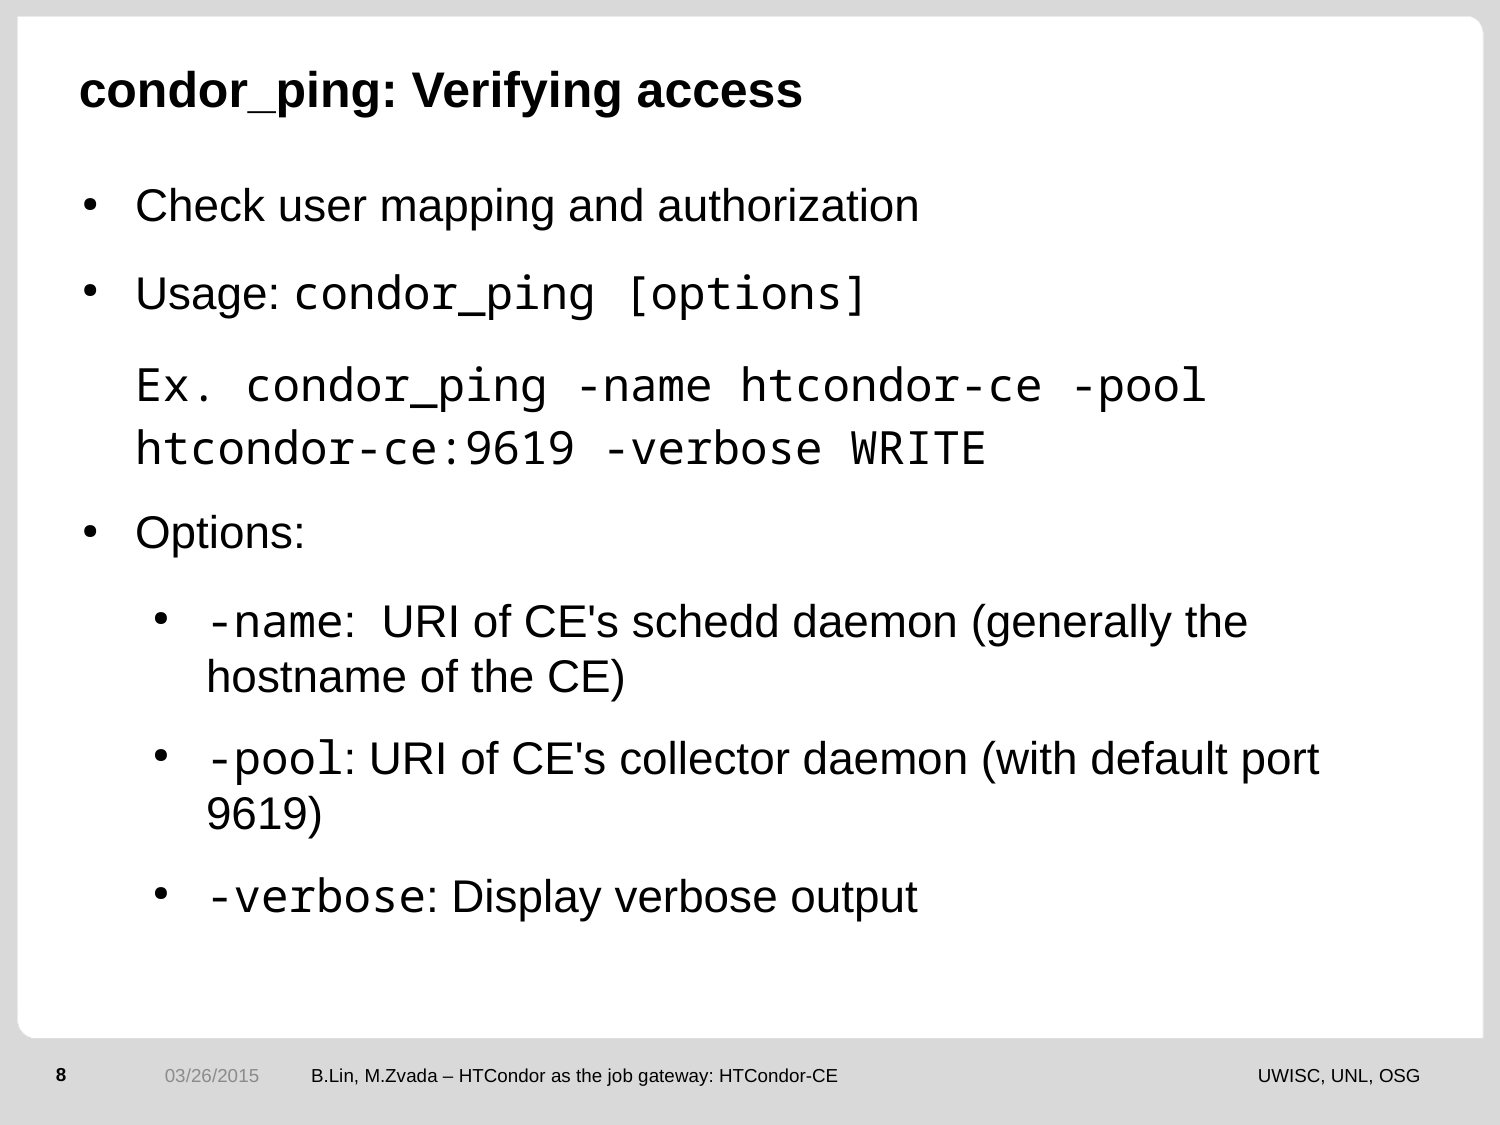

# condor_ping: Verifying access
Check user mapping and authorization
Usage: condor_ping [options]
Ex. condor_ping -name htcondor-ce -pool htcondor-ce:9619 -verbose WRITE
Options:
-name: URI of CE's schedd daemon (generally the hostname of the CE)
-pool: URI of CE's collector daemon (with default port 9619)
-verbose: Display verbose output